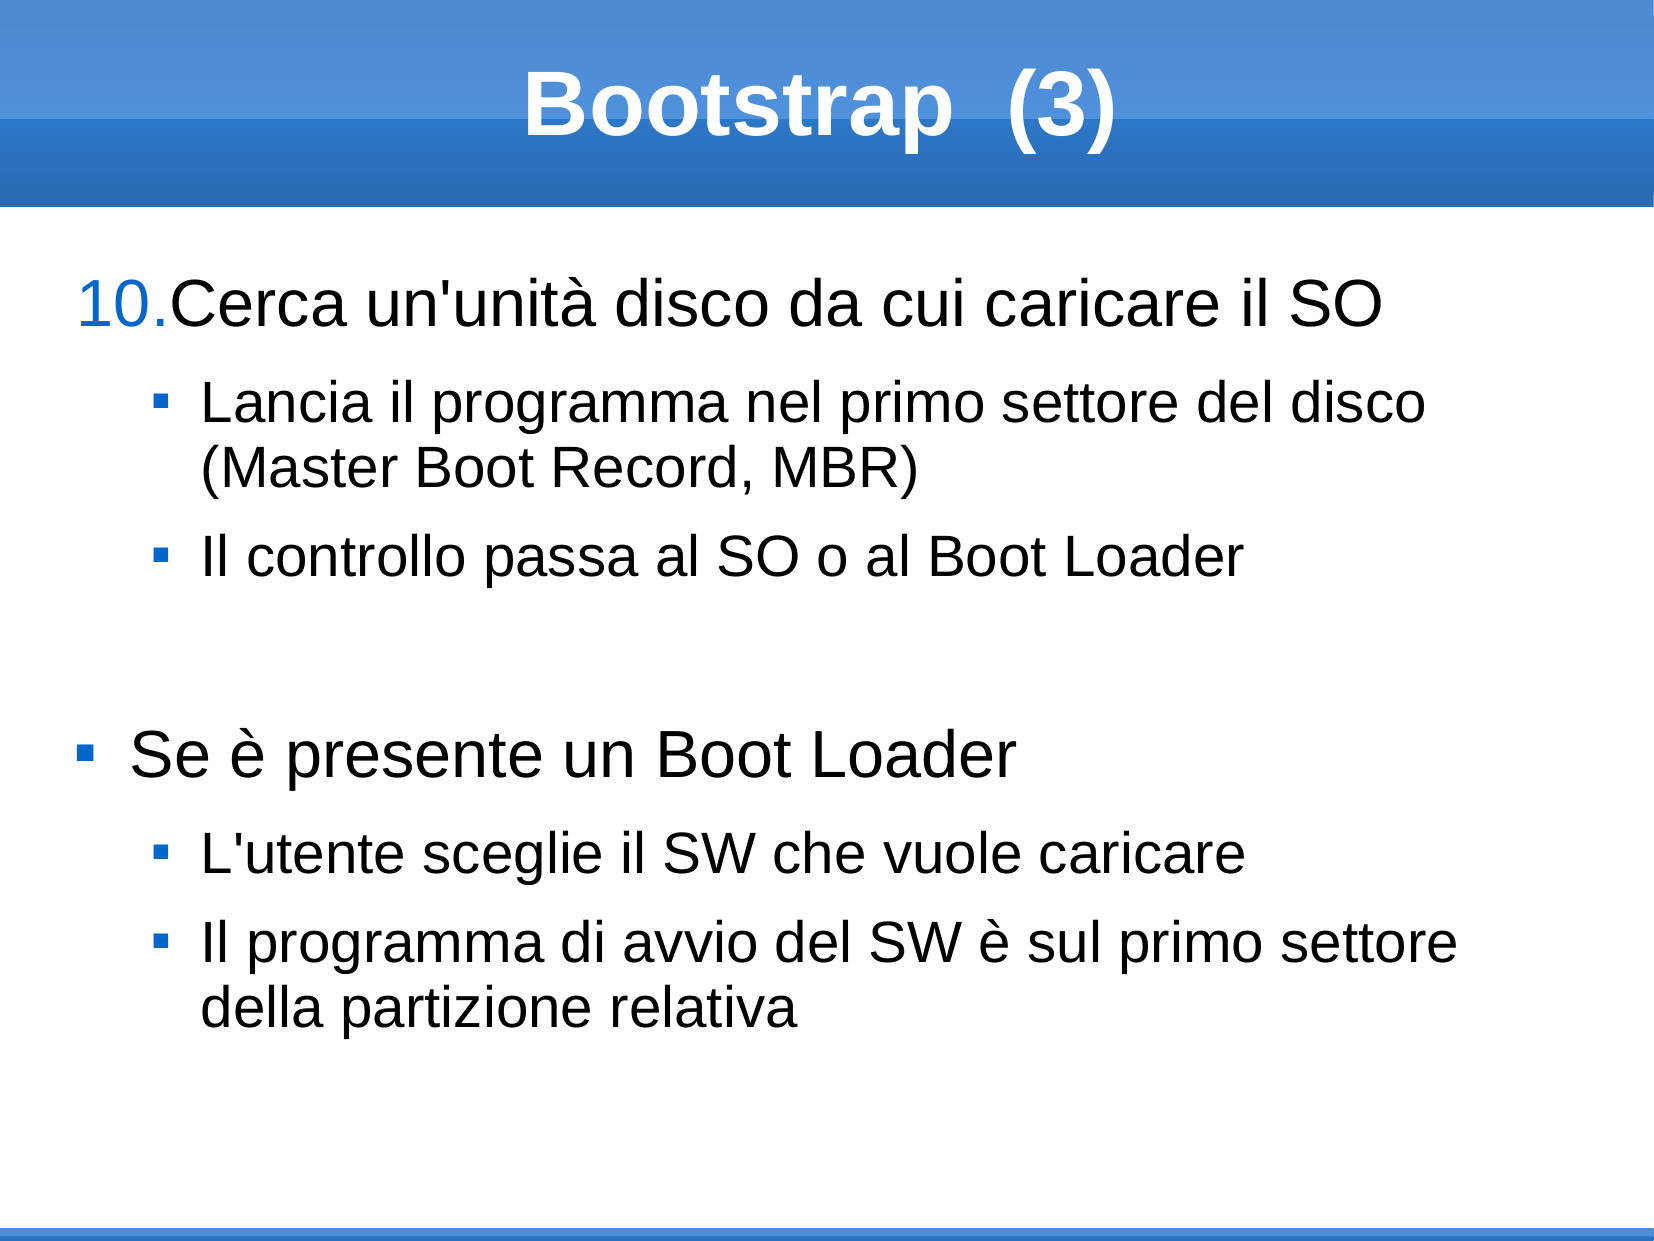

# Bootstrap (3)
Cerca un'unità disco da cui caricare il SO
Lancia il programma nel primo settore del disco (Master Boot Record, MBR)
Il controllo passa al SO o al Boot Loader
Se è presente un Boot Loader
L'utente sceglie il SW che vuole caricare
Il programma di avvio del SW è sul primo settore della partizione relativa